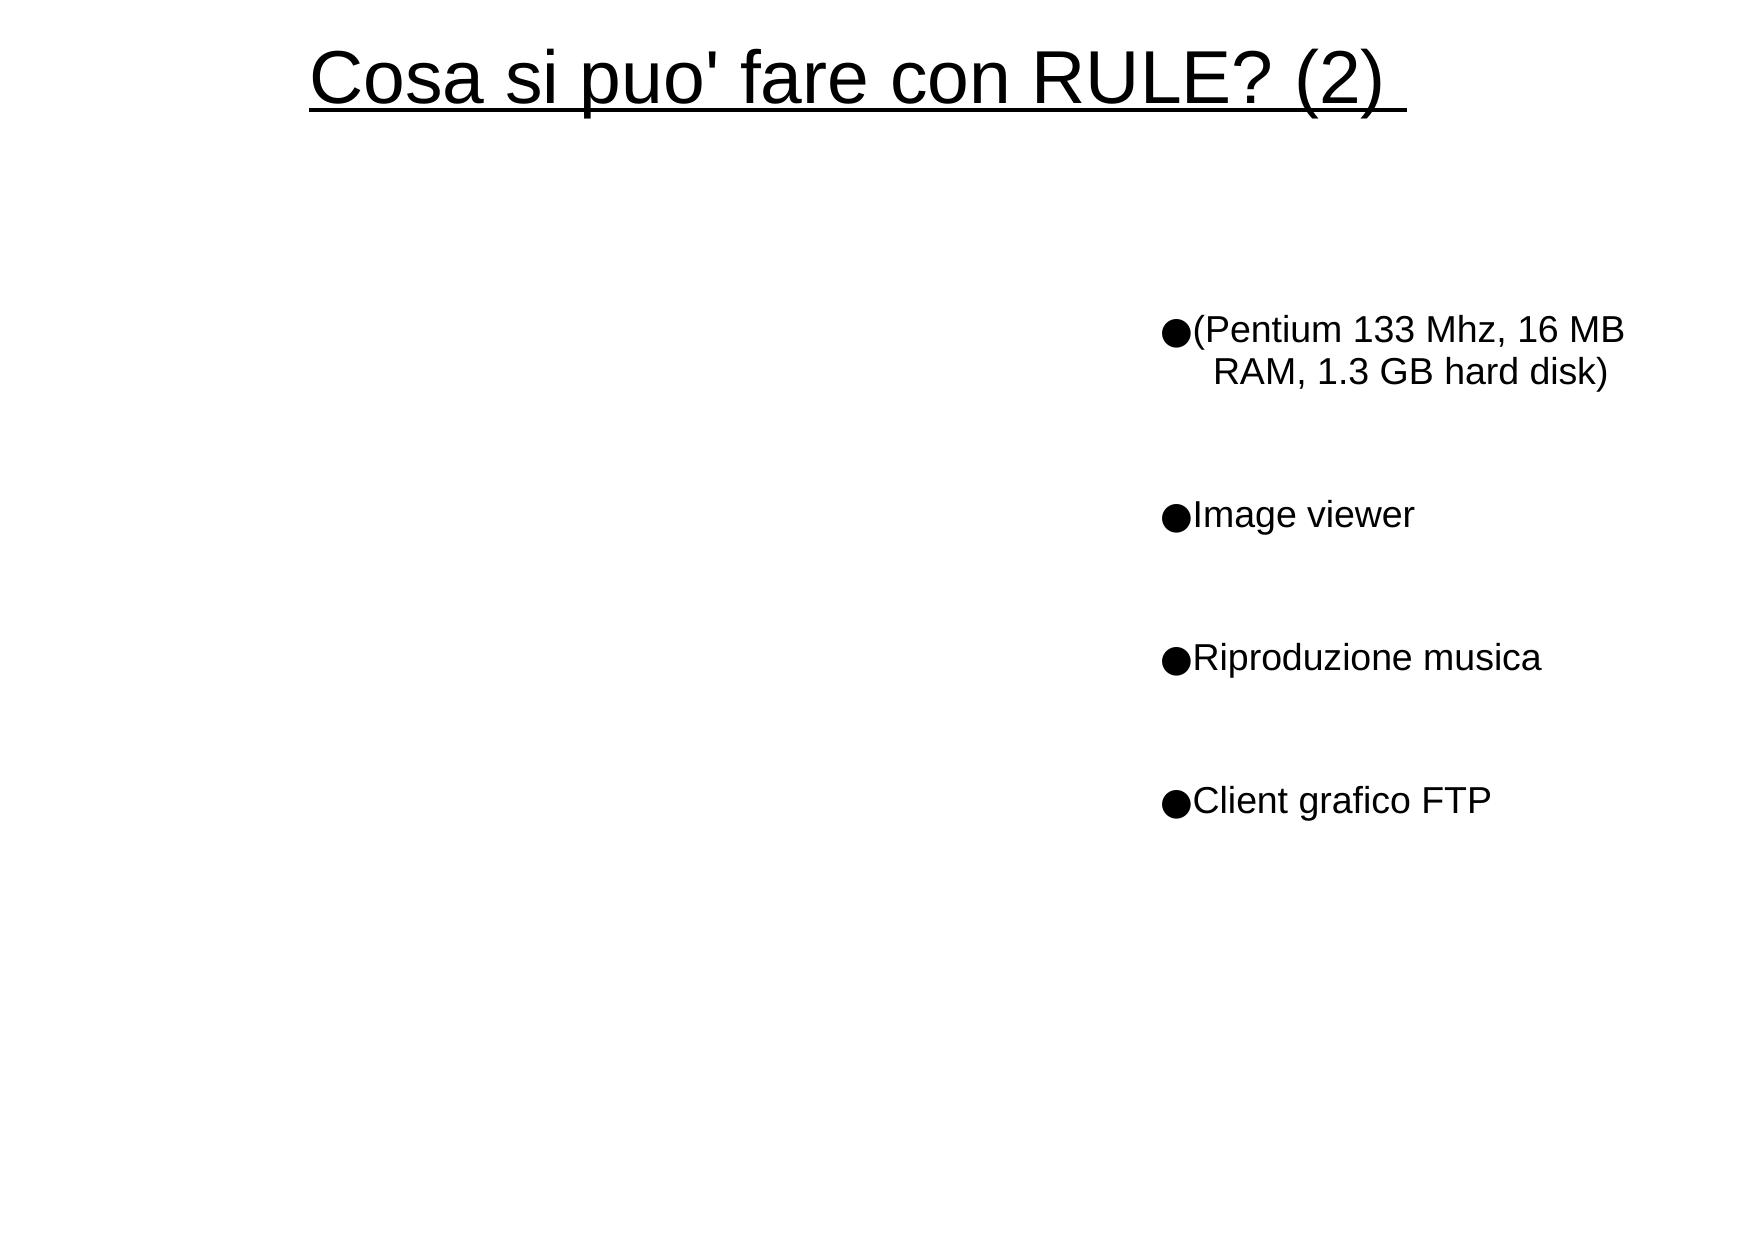

Cosa si puo' fare con RULE? (2)
(Pentium 133 Mhz, 16 MB RAM, 1.3 GB hard disk)
Image viewer
Riproduzione musica
Client grafico FTP